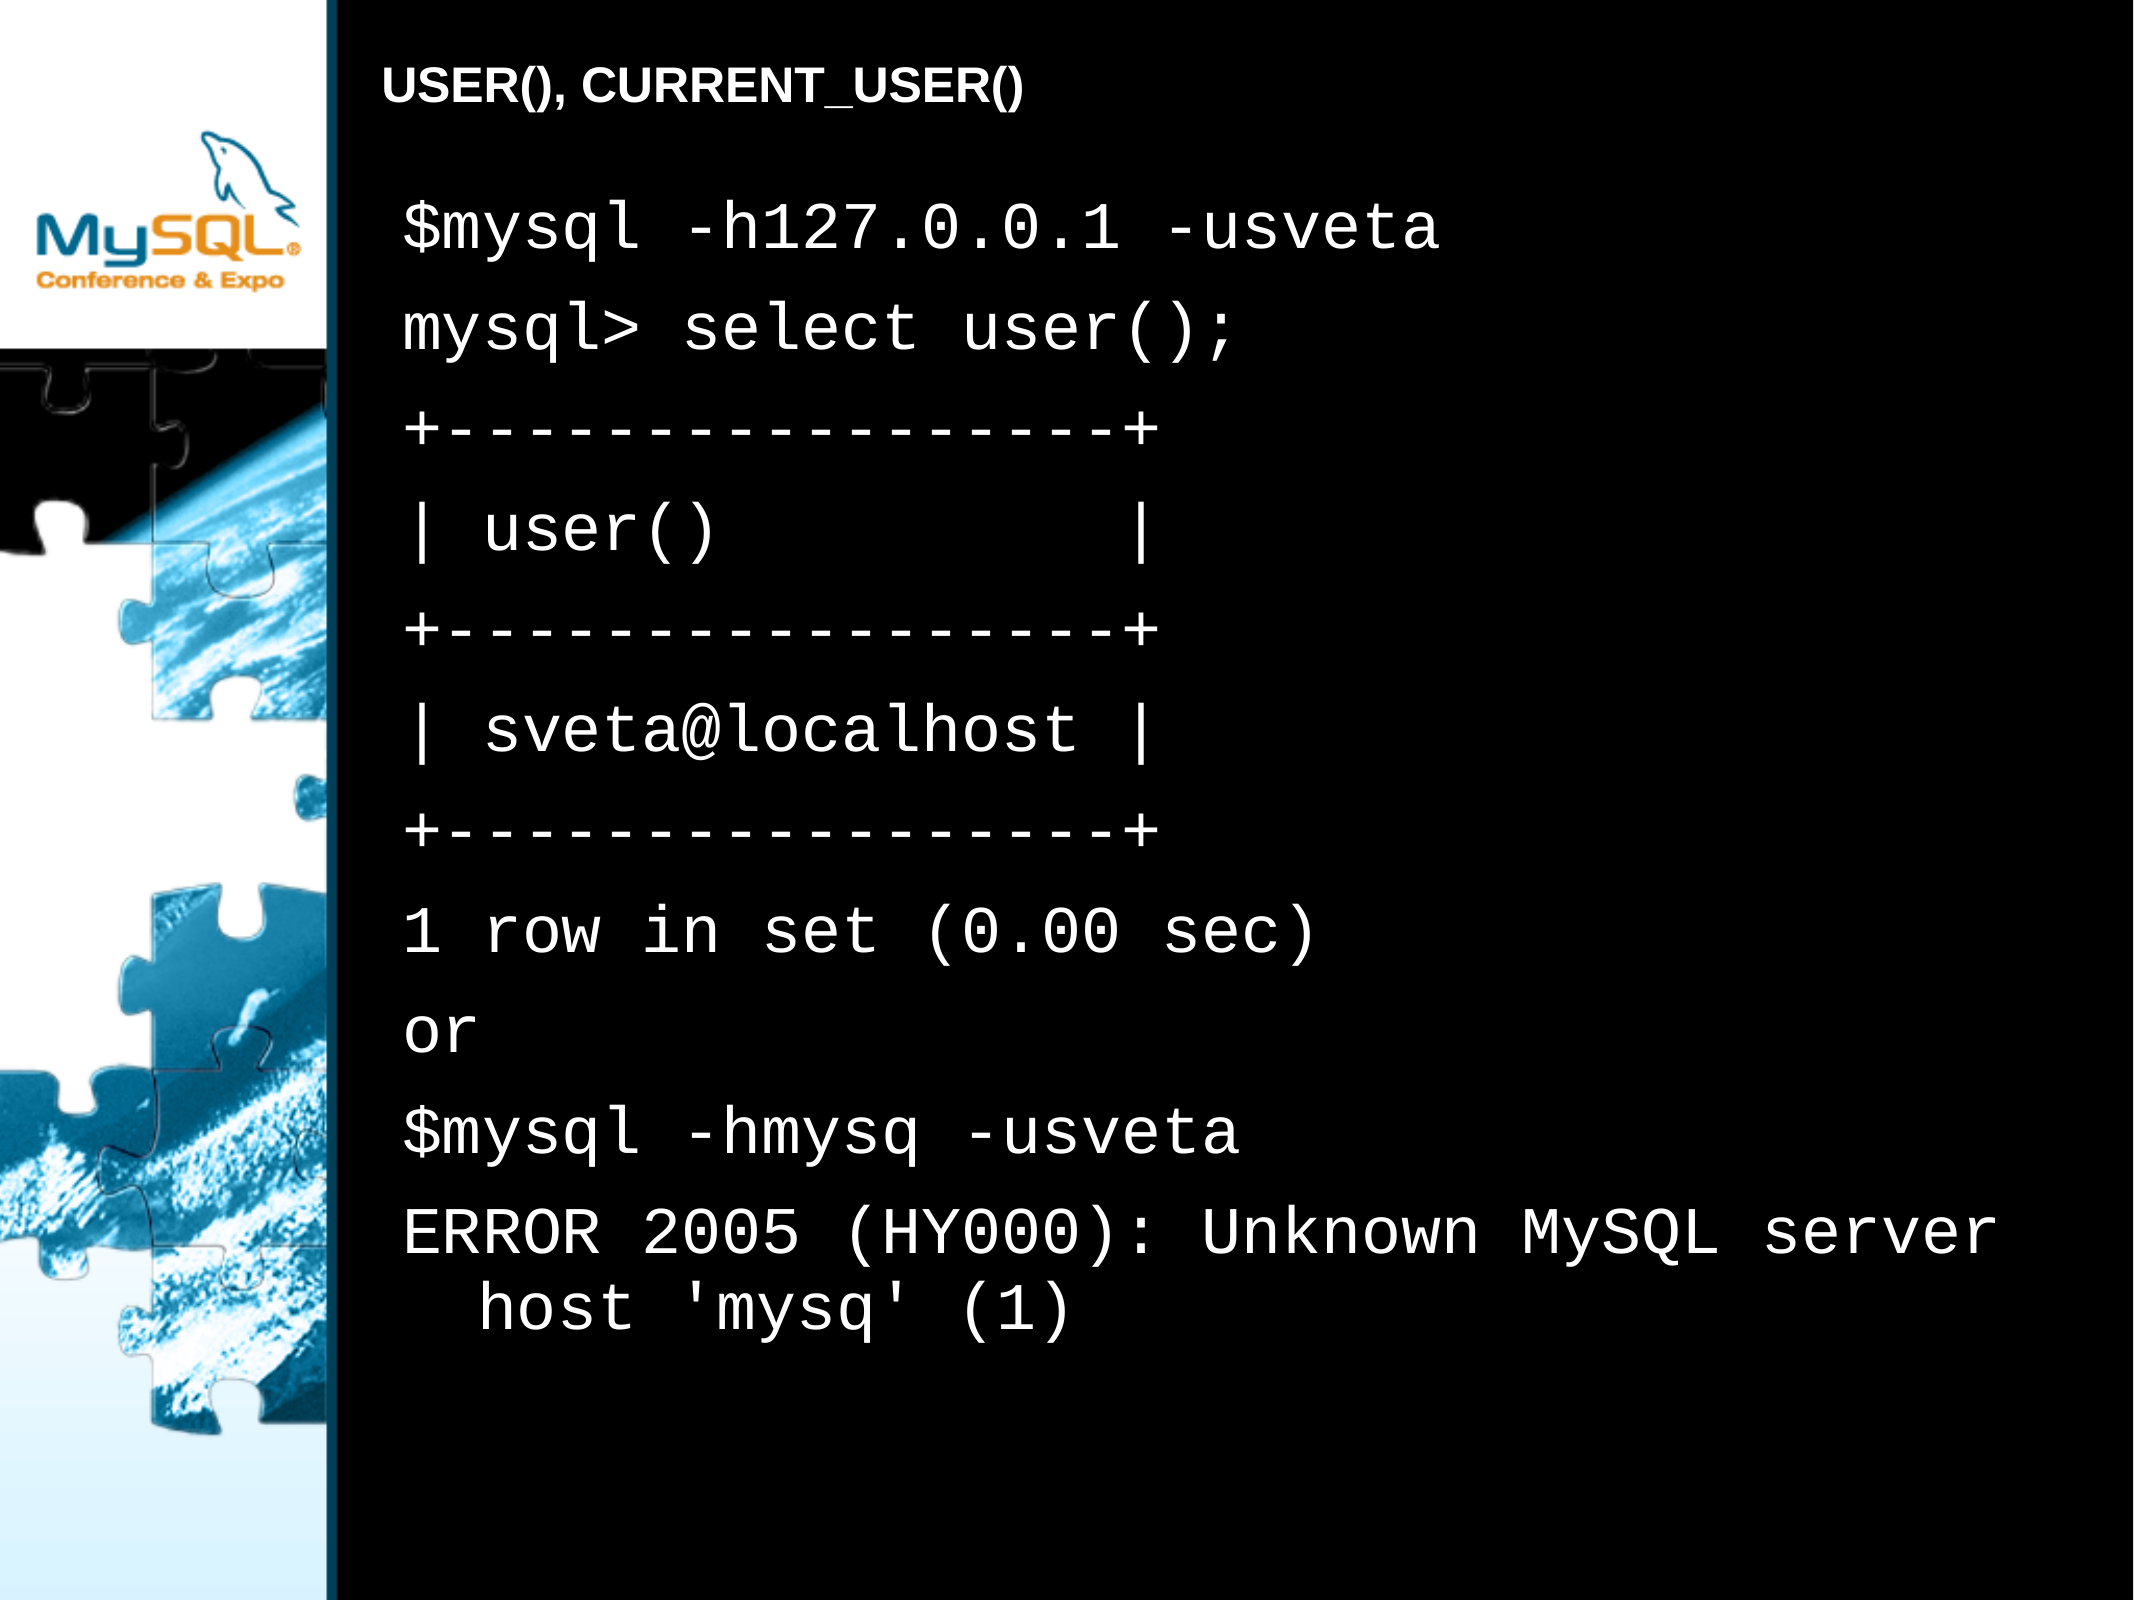

# USER(), CURRENT_USER()
$mysql -h127.0.0.1 -usveta
mysql> select user();
+-----------------+
| user() |
+-----------------+
| sveta@localhost |
+-----------------+
1 row in set (0.00 sec)
or
$mysql -hmysq -usveta
ERROR 2005 (HY000): Unknown MySQL server host 'mysq' (1)